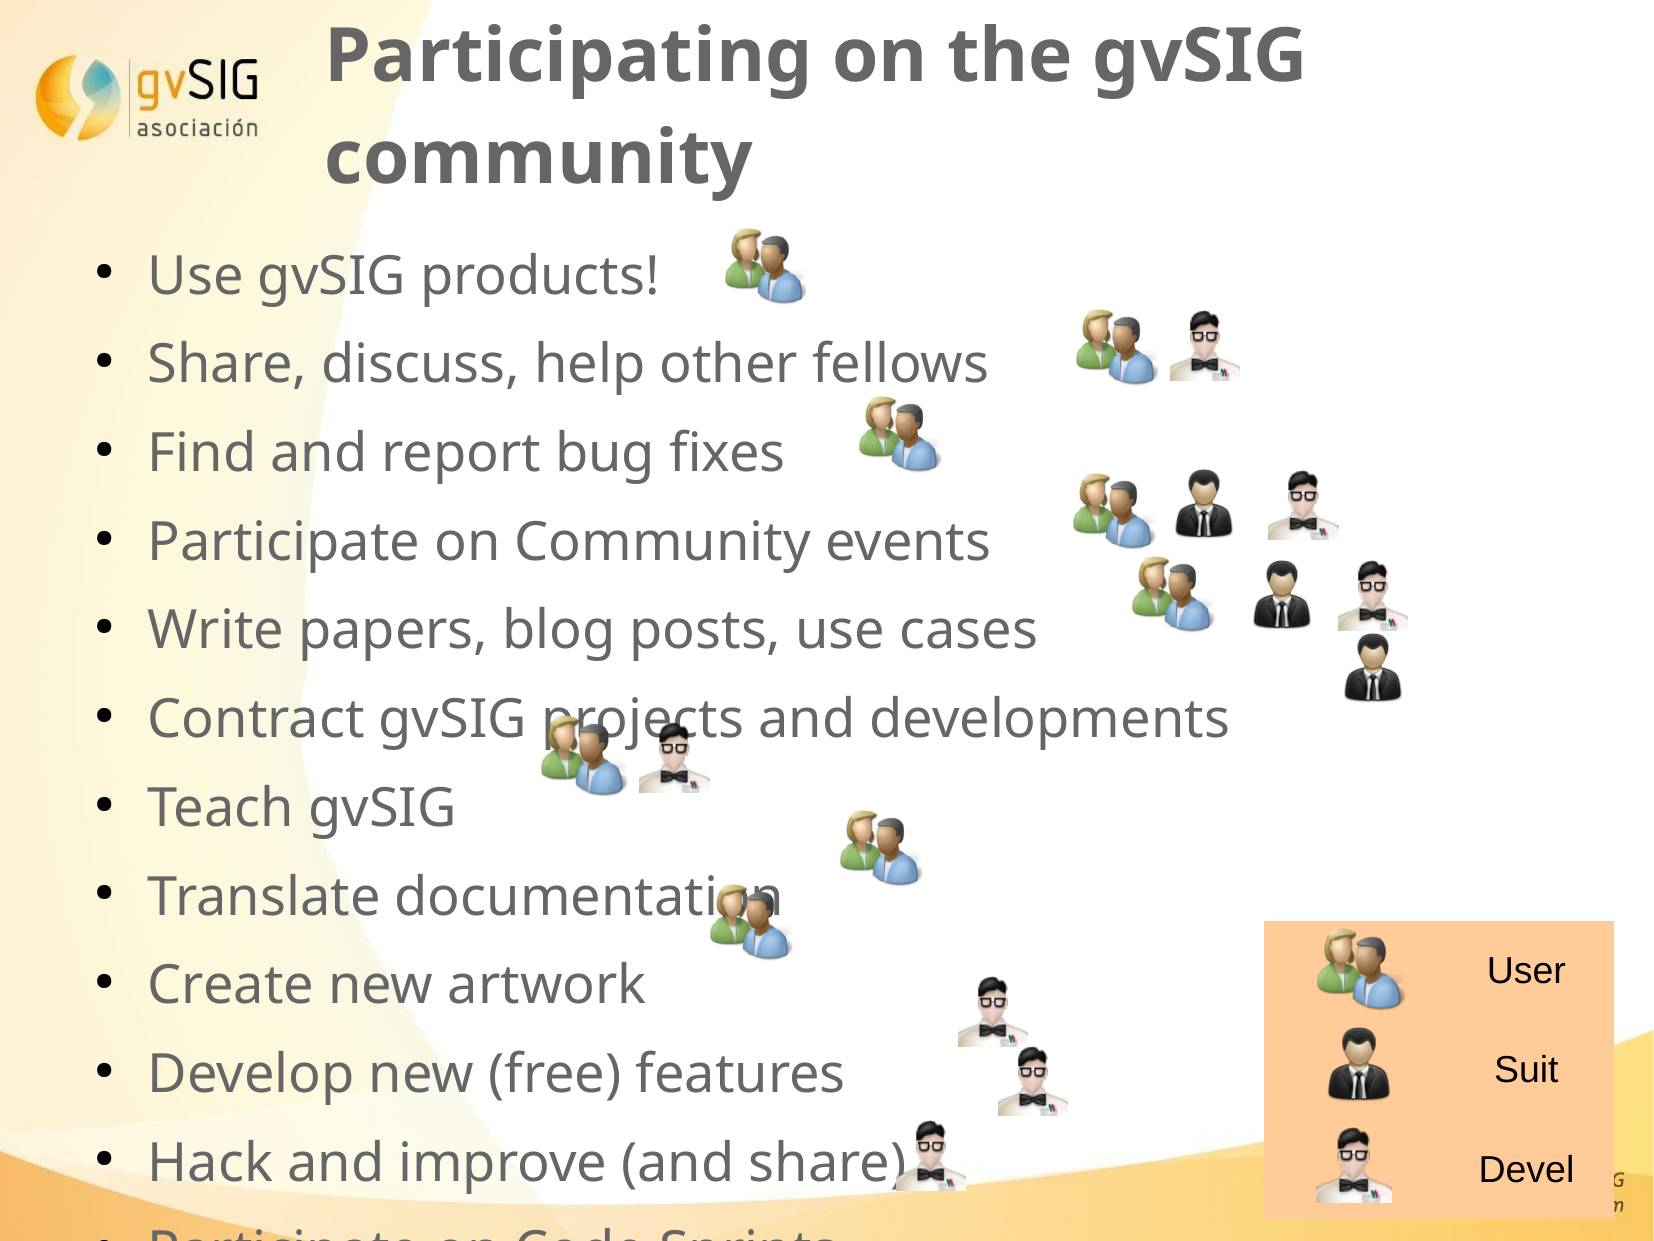

# Participating on the gvSIG community
Use gvSIG products!
Share, discuss, help other fellows
Find and report bug fixes
Participate on Community events
Write papers, blog posts, use cases
Contract gvSIG projects and developments
Teach gvSIG
Translate documentation
Create new artwork
Develop new (free) features
Hack and improve (and share)
Participate on Code Sprints
| | User |
| --- | --- |
| | Suit |
| | Devel |